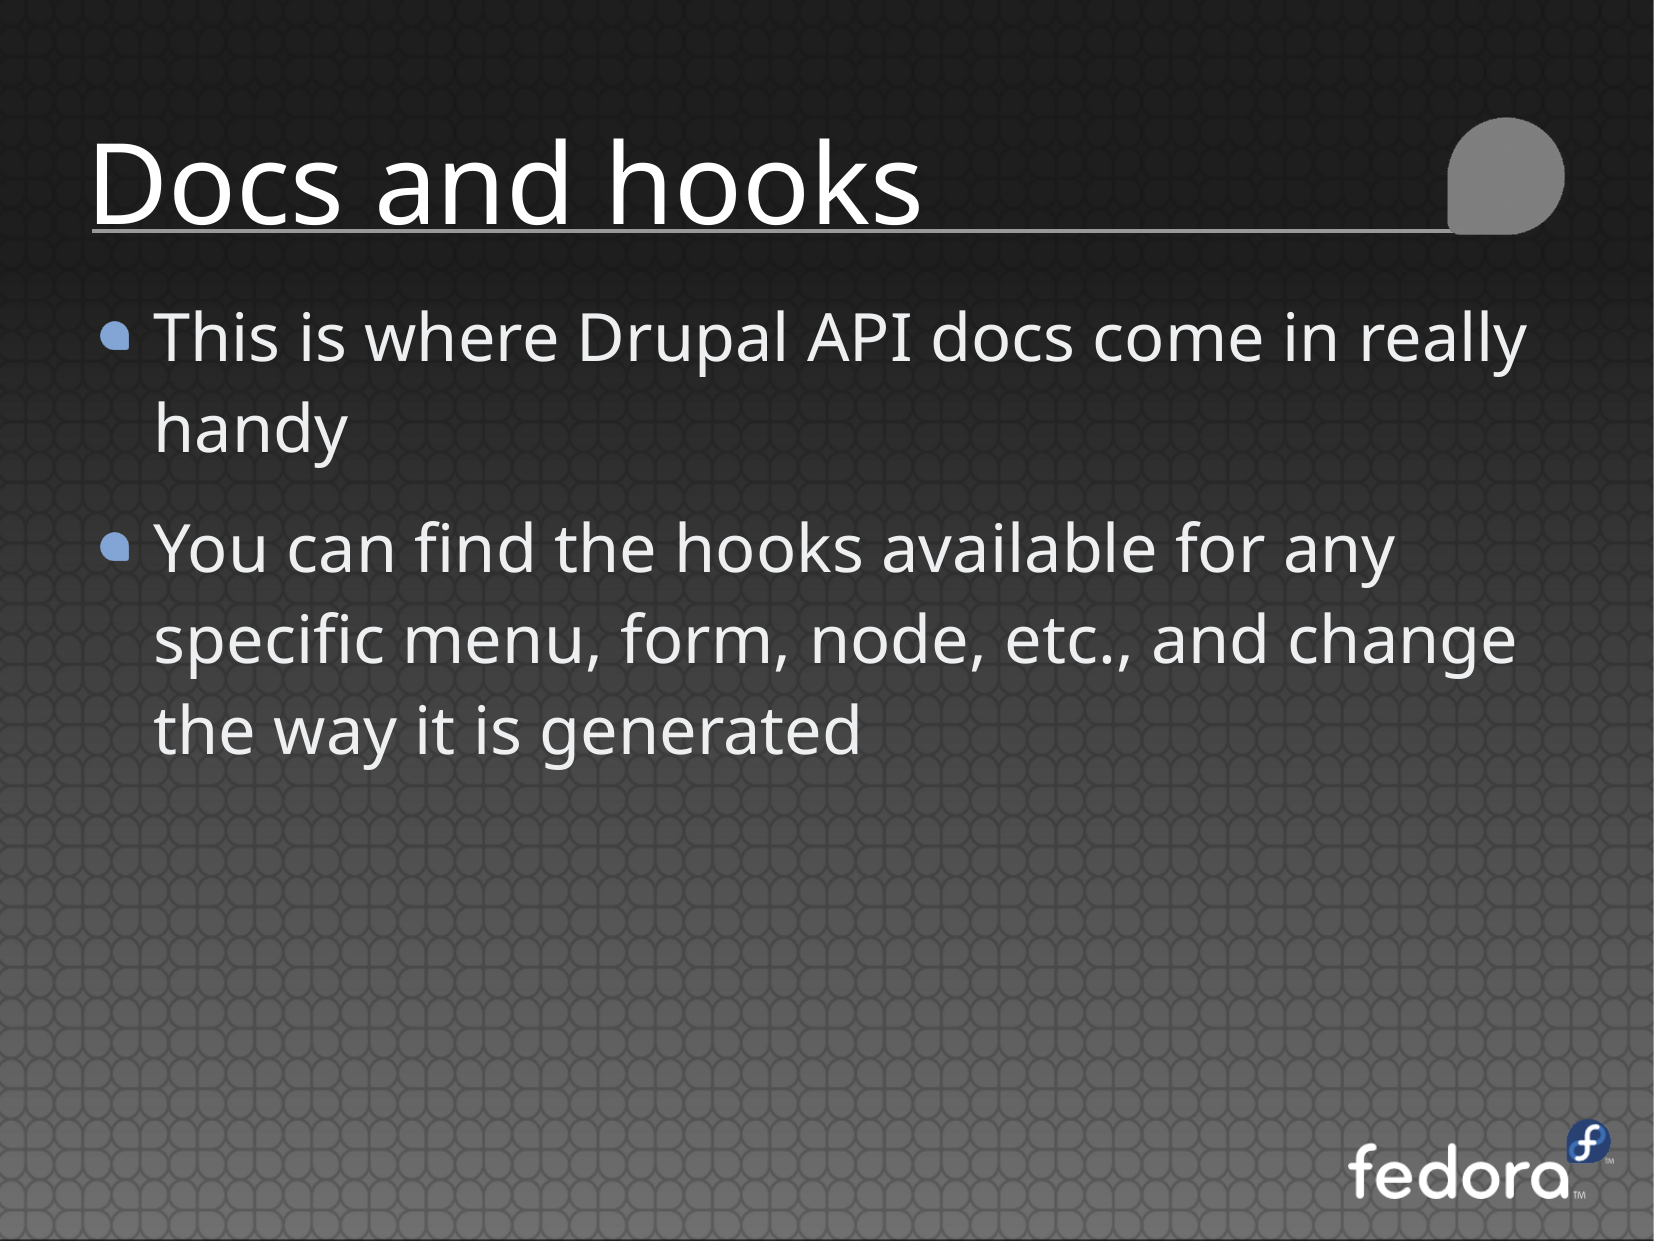

# Docs and hooks
This is where Drupal API docs come in really handy
You can find the hooks available for any specific menu, form, node, etc., and change the way it is generated